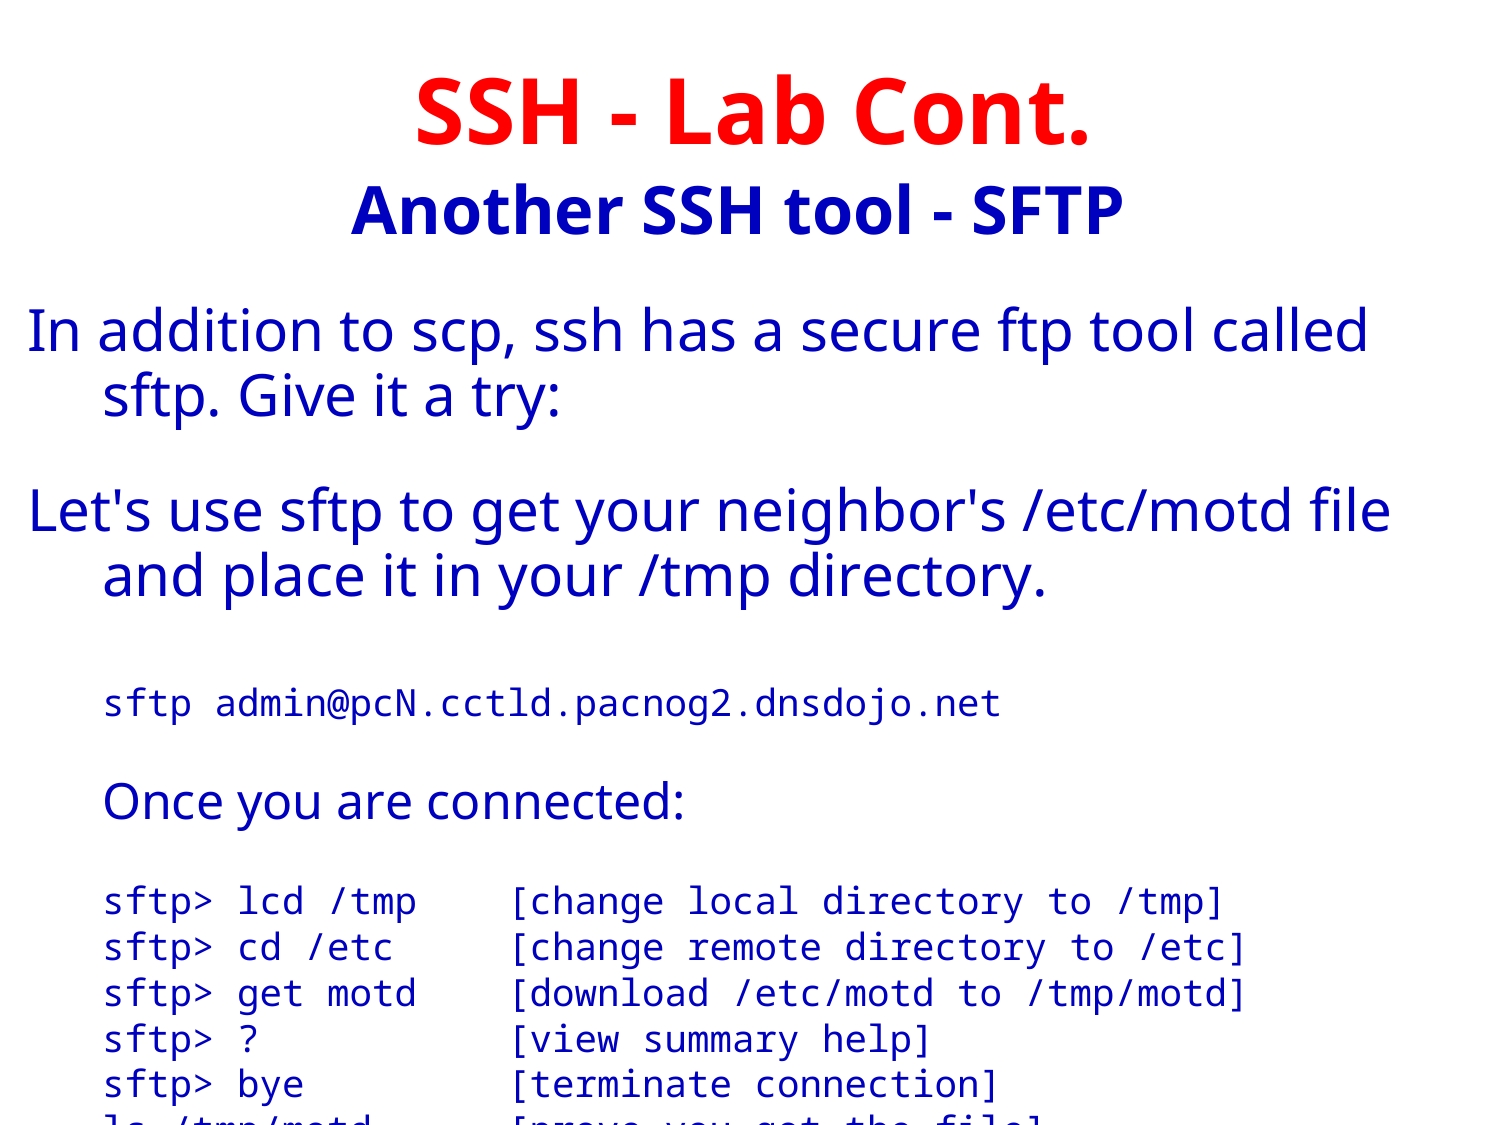

SSH - Lab Cont.
# Another SSH tool - SFTP
In addition to scp, ssh has a secure ftp tool called sftp. Give it a try:
Let's use sftp to get your neighbor's /etc/motd file and place it in your /tmp directory.
sftp admin@pcN.cctld.pacnog2.dnsdojo.net
Once you are connected:
sftp> lcd /tmp [change local directory to /tmp]
sftp> cd /etc [change remote directory to /etc]
sftp> get motd [download /etc/motd to /tmp/motd]
sftp> ? [view summary help]
sftp> bye [terminate connection]
ls /tmp/motd [prove you got the file]